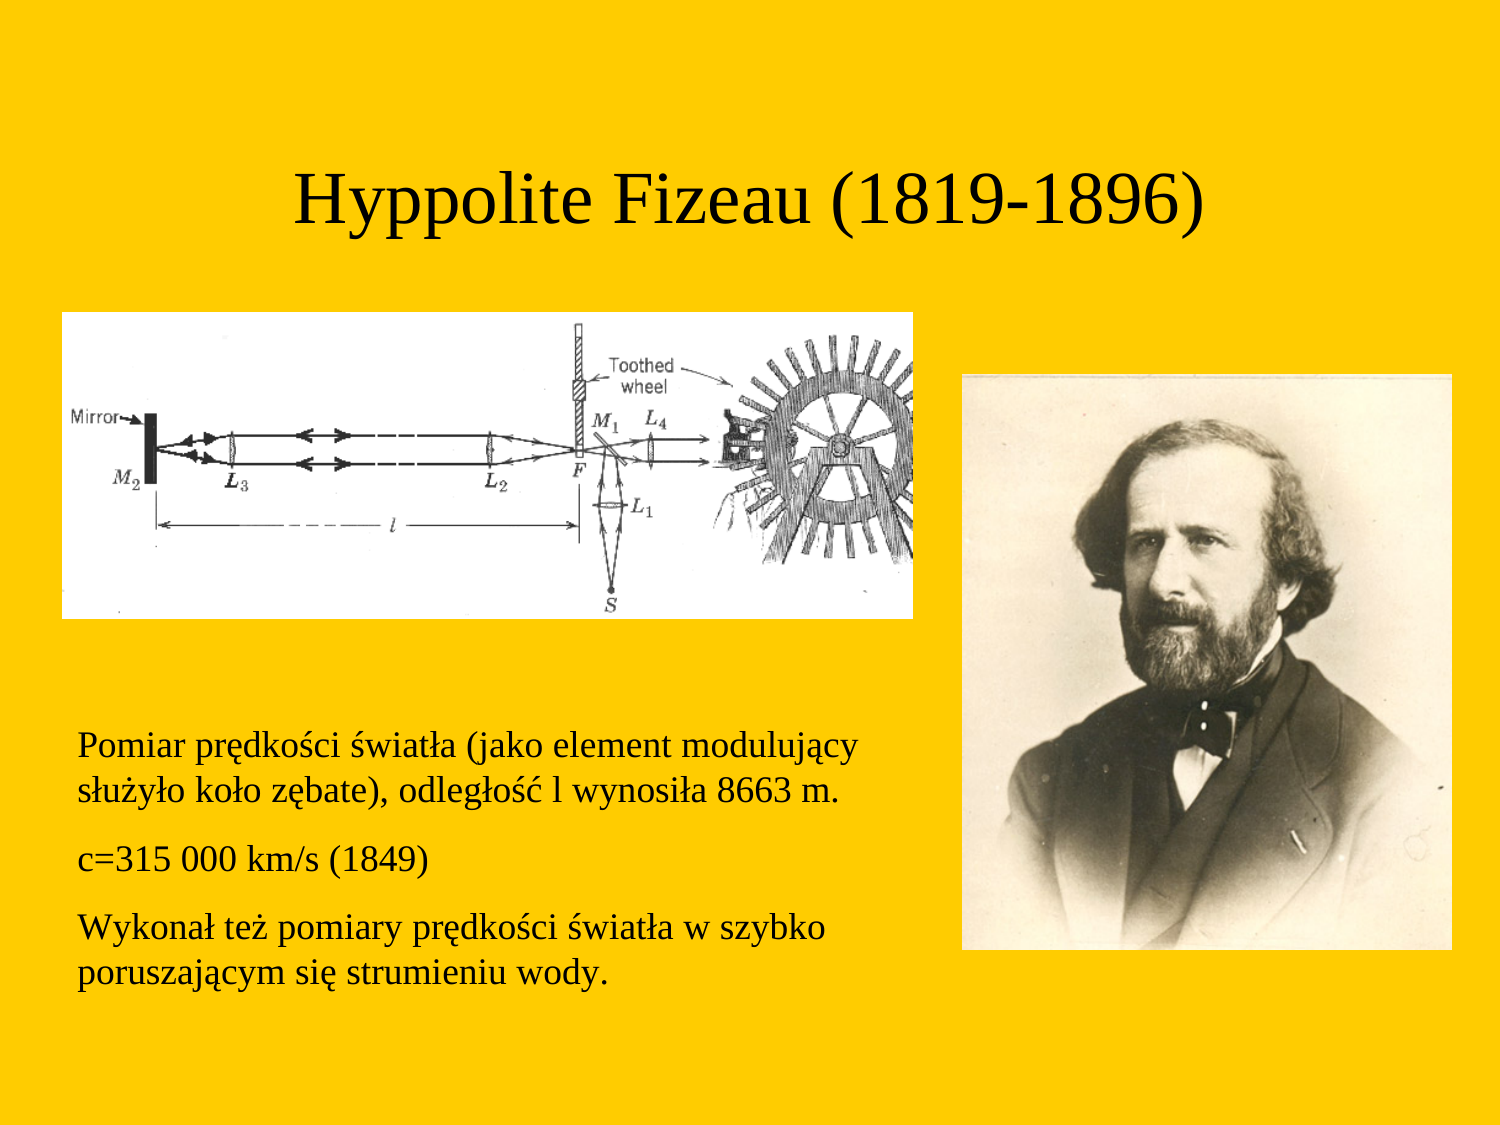

# Hyppolite Fizeau (1819-1896)
Pomiar prędkości światła (jako element modulujący służyło koło zębate), odległość l wynosiła 8663 m.
c=315 000 km/s (1849)
Wykonał też pomiary prędkości światła w szybko poruszającym się strumieniu wody.